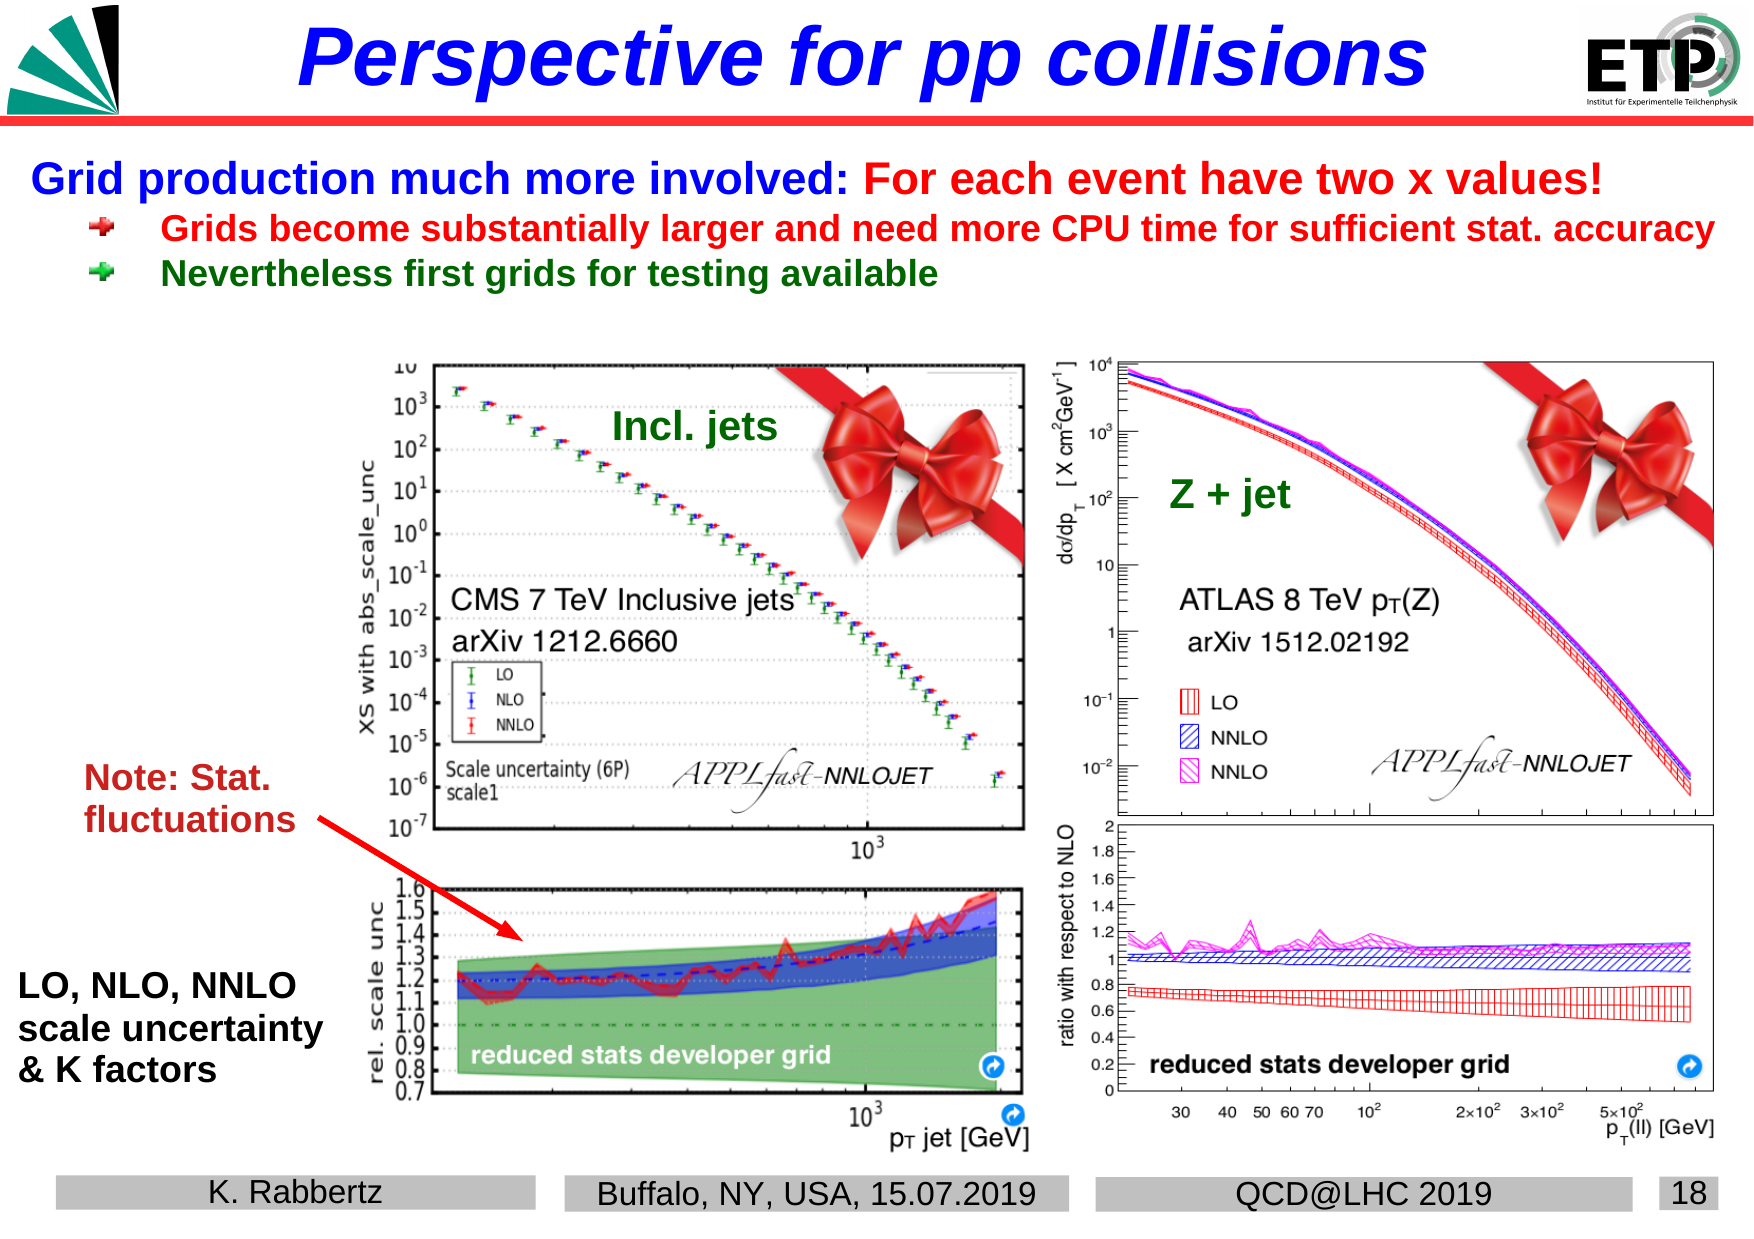

# Perspective for pp collisions
Grid production much more involved: For each event have two x values!
Grids become substantially larger and need more CPU time for sufficient stat. accuracy
Nevertheless first grids for testing available
Incl. jets
Z + jet
Note: Stat.
fluctuations
LO, NLO, NNLO
scale uncertainty
& K factors